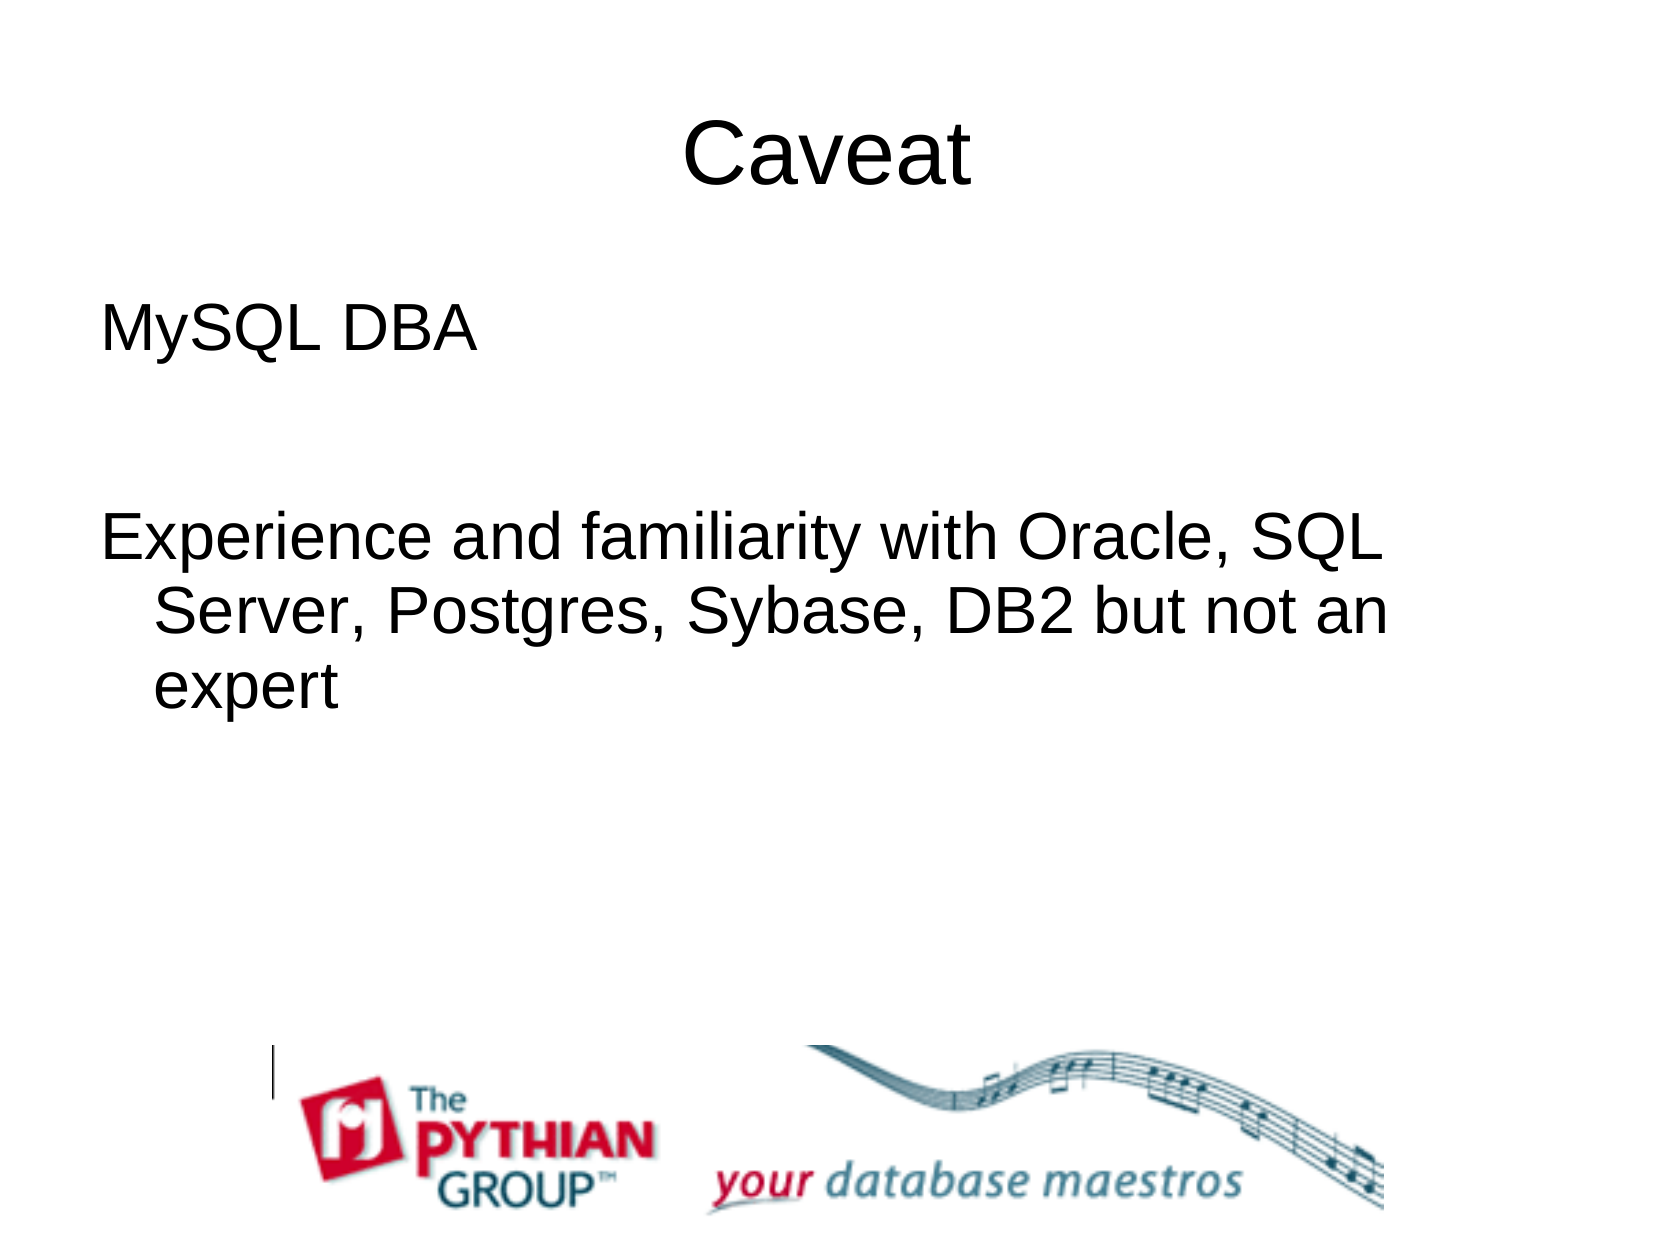

# Caveat
MySQL DBA
Experience and familiarity with Oracle, SQL Server, Postgres, Sybase, DB2 but not an expert